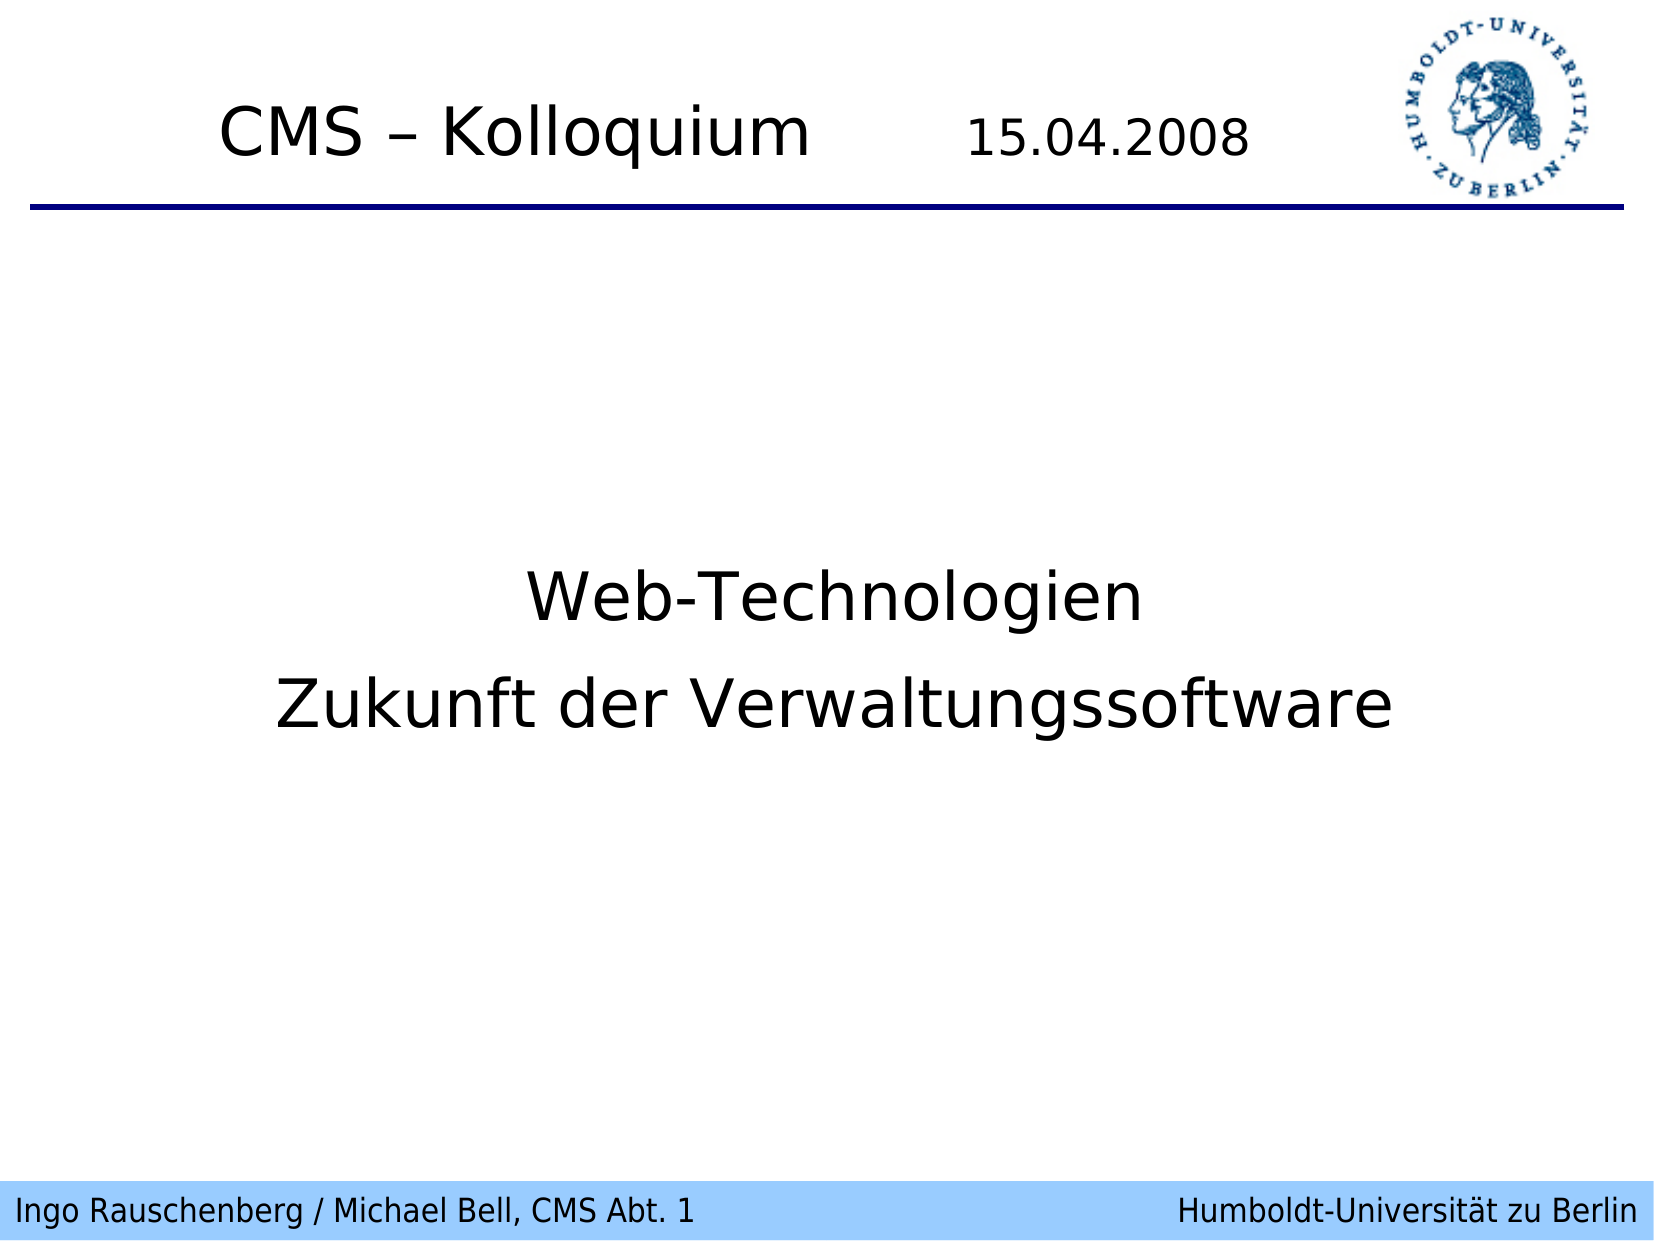

# CMS – Kolloquium 15.04.2008
Web-Technologien
Zukunft der Verwaltungssoftware
Ingo Rauschenberg / Michael Bell, CMS Abt. 1
Humboldt-Universität zu Berlin